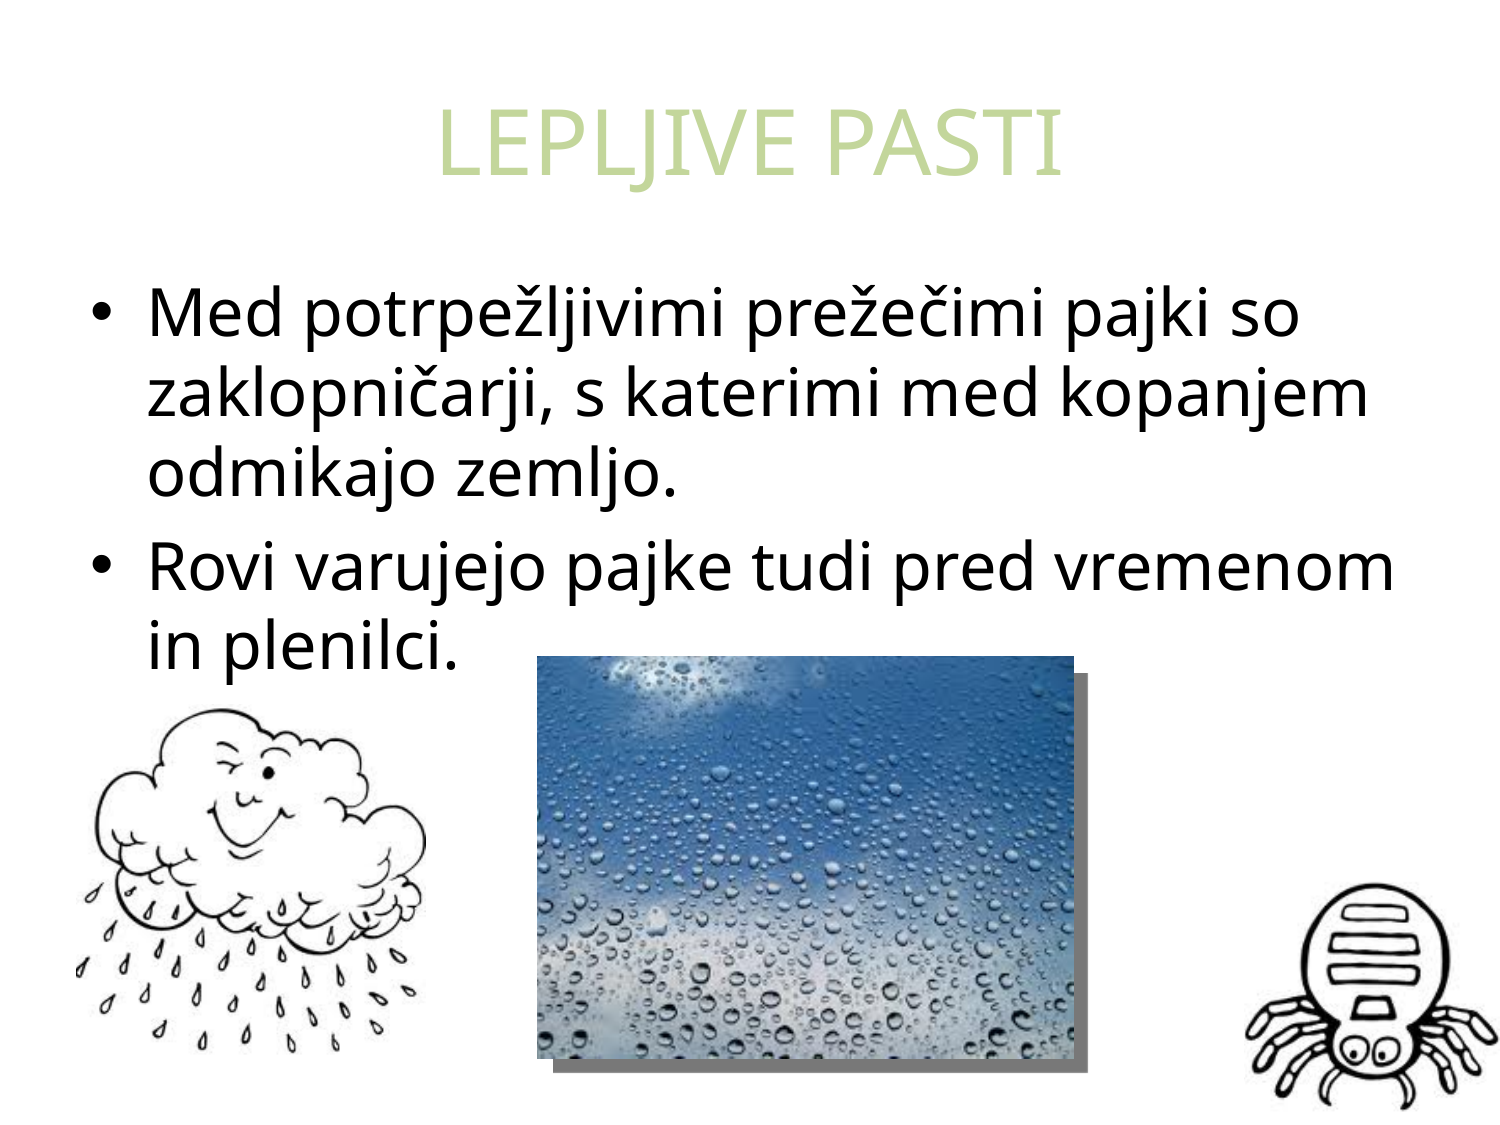

# LEPLJIVE PASTI
Med potrpežljivimi prežečimi pajki so zaklopničarji, s katerimi med kopanjem odmikajo zemljo.
Rovi varujejo pajke tudi pred vremenom in plenilci.